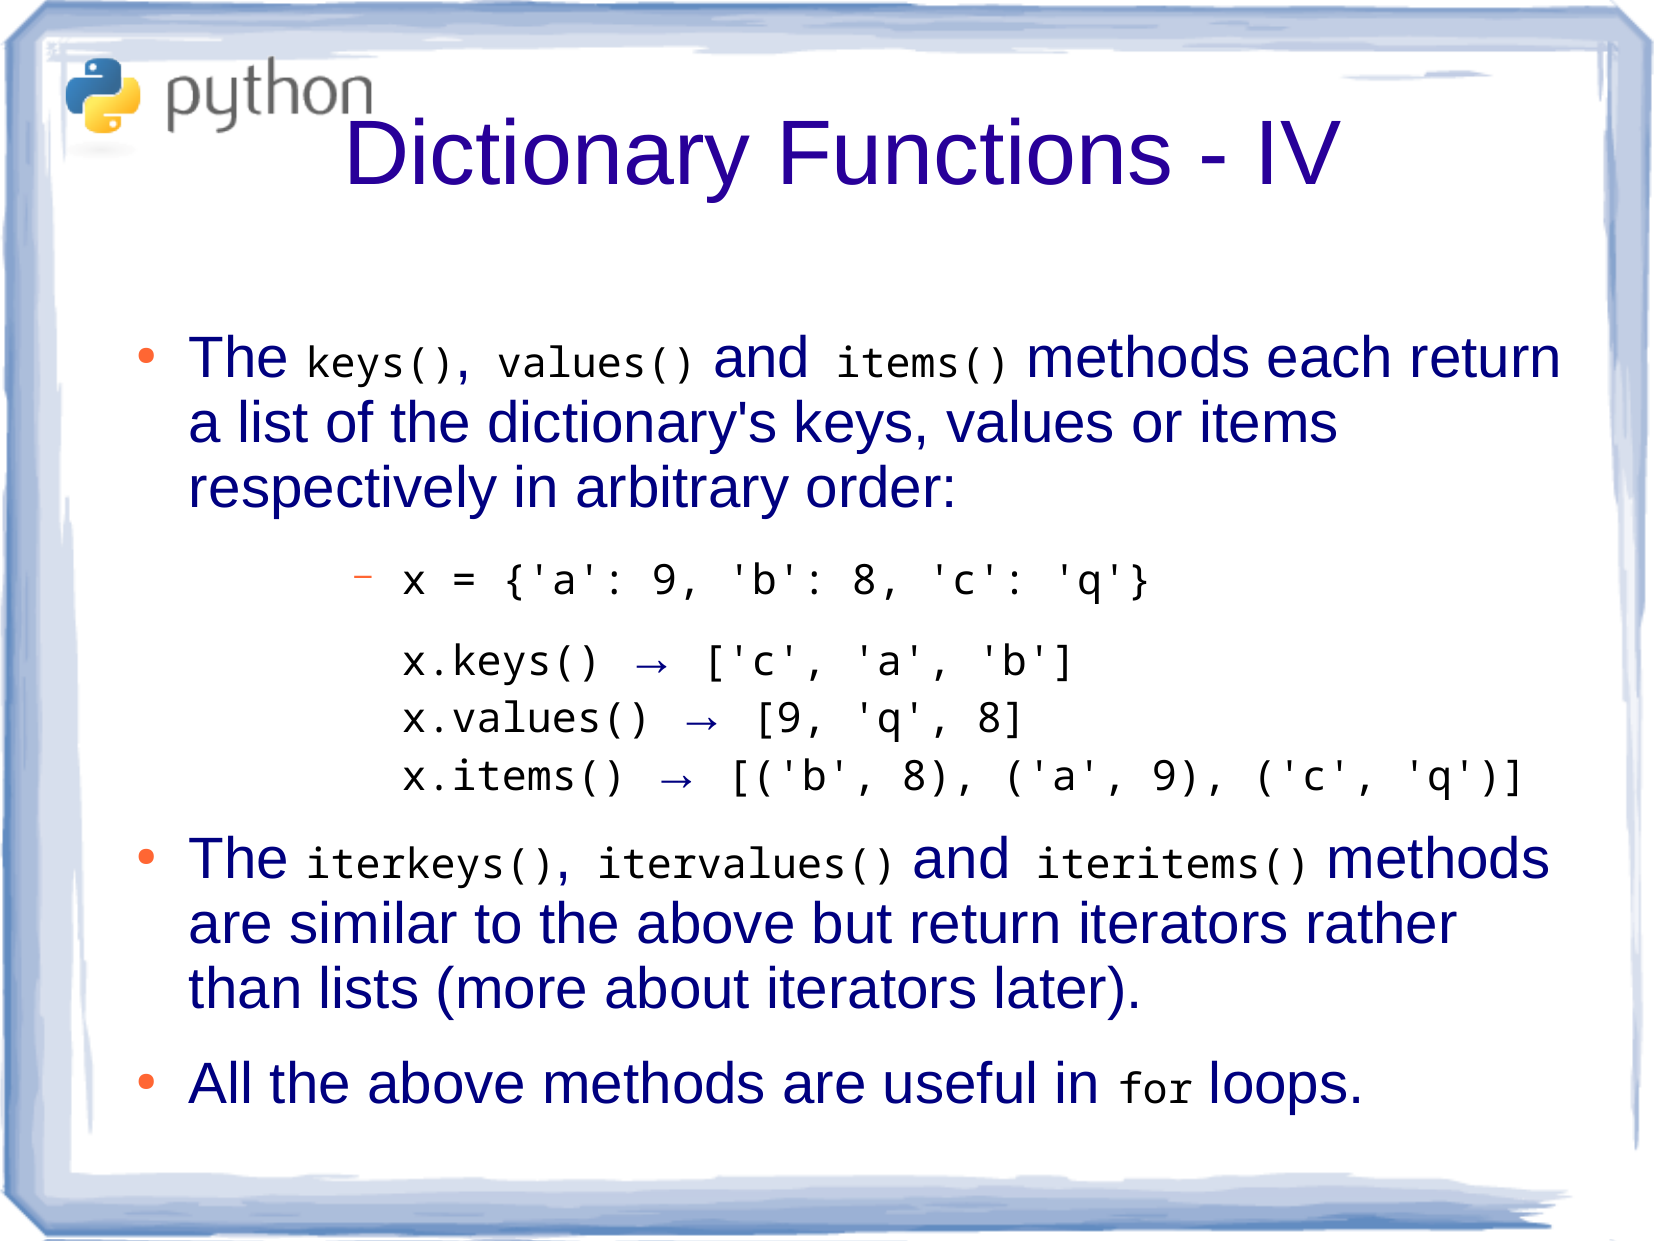

# Dictionary Functions - IV
The keys(), values() and items() methods each return a list of the dictionary's keys, values or items respectively in arbitrary order:
x = {'a': 9, 'b': 8, 'c': 'q'}
x.keys() → ['c', 'a', 'b']
x.values() → [9, 'q', 8]
x.items() → [('b', 8), ('a', 9), ('c', 'q')]
The iterkeys(), itervalues() and iteritems() methods are similar to the above but return iterators rather than lists (more about iterators later).
All the above methods are useful in for loops.